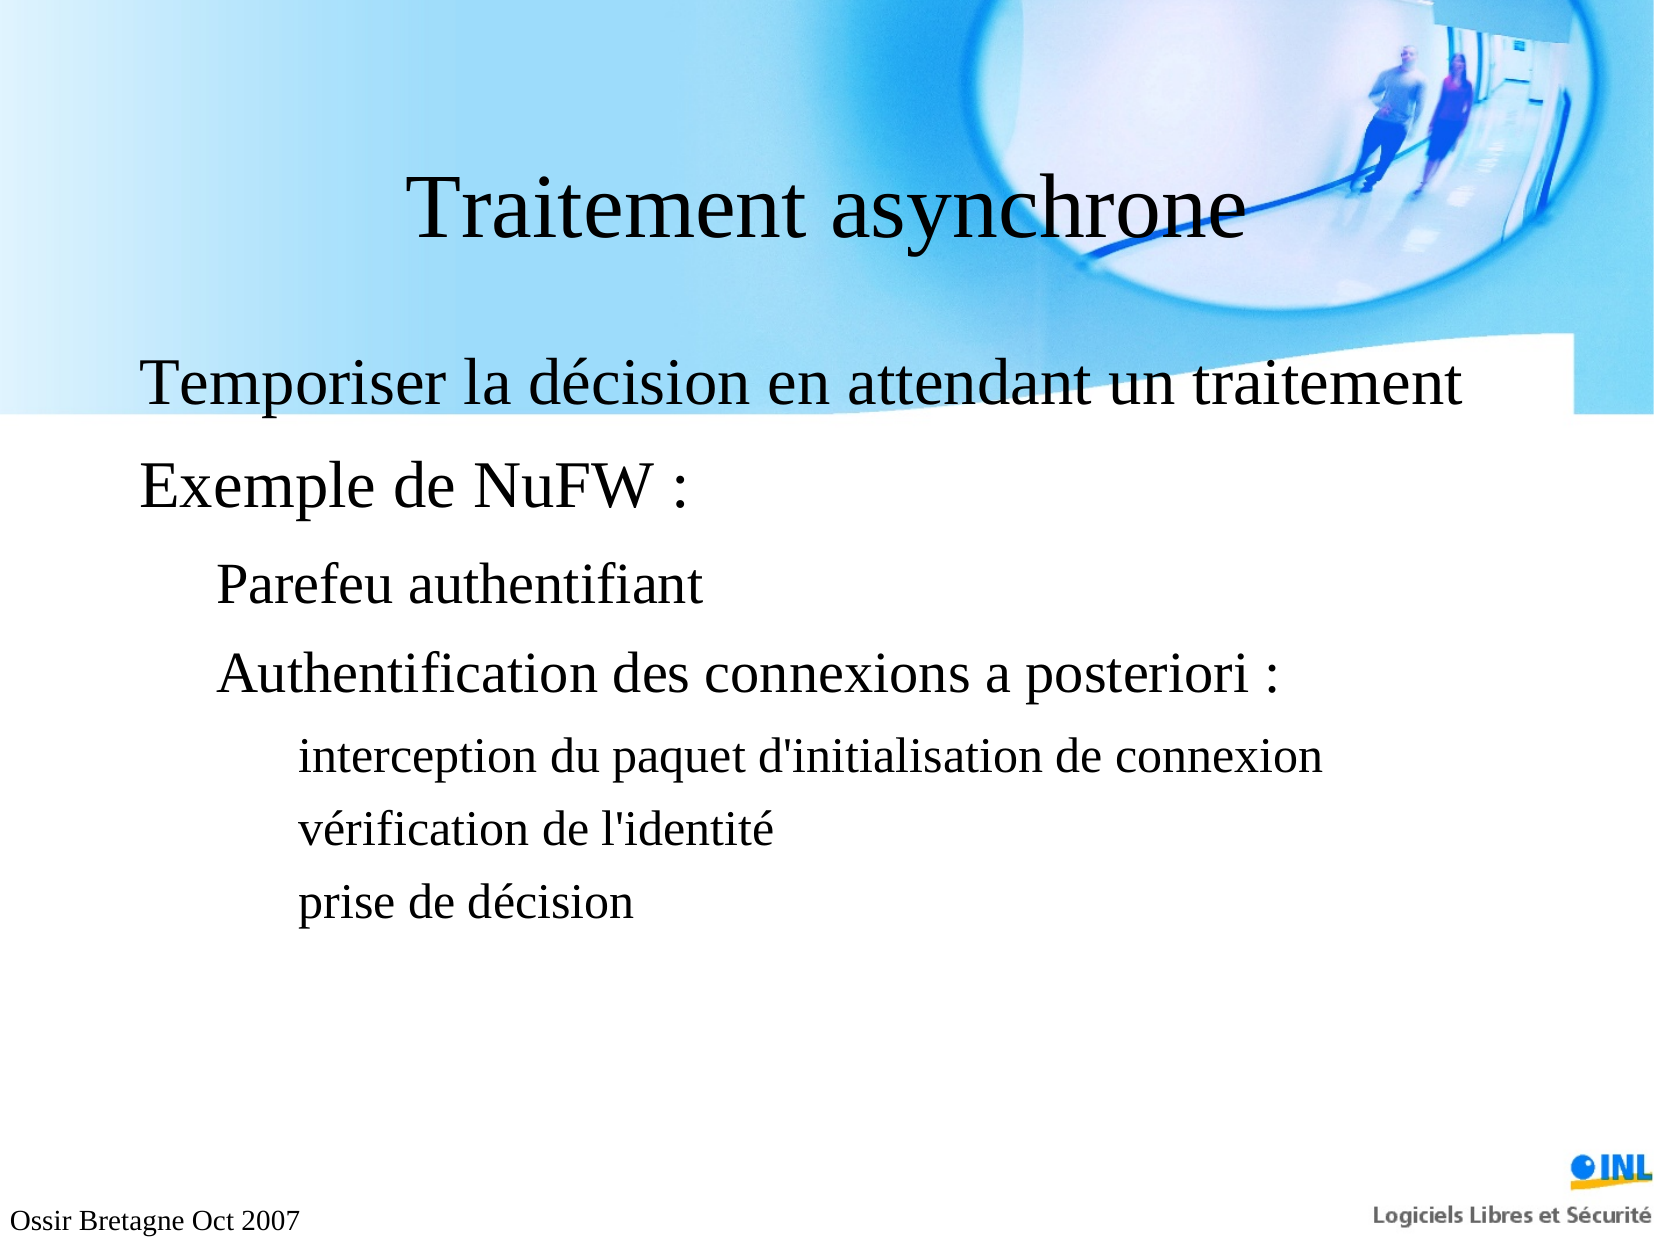

# Traitement asynchrone
Temporiser la décision en attendant un traitement
Exemple de NuFW :
Parefeu authentifiant
Authentification des connexions a posteriori :
interception du paquet d'initialisation de connexion
vérification de l'identité
prise de décision